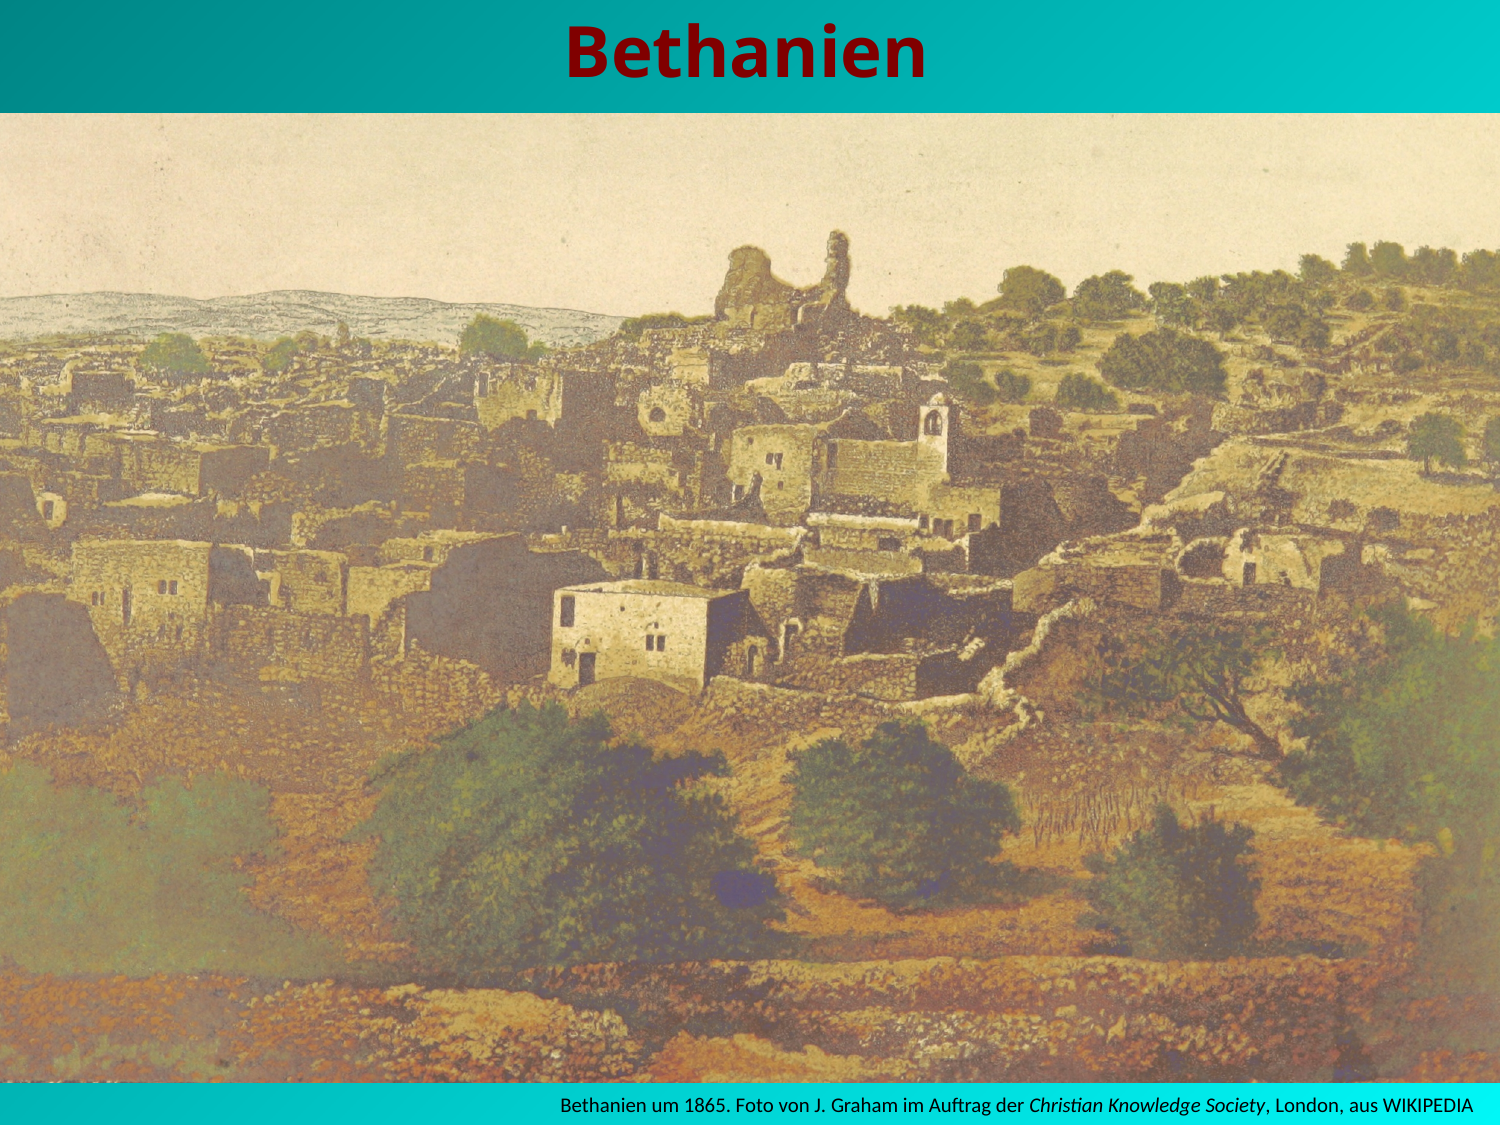

Bethanien
Bethanien um 1865. Foto von J. Graham im Auftrag der Christian Knowledge Society, London, aus WIKIPEDIA